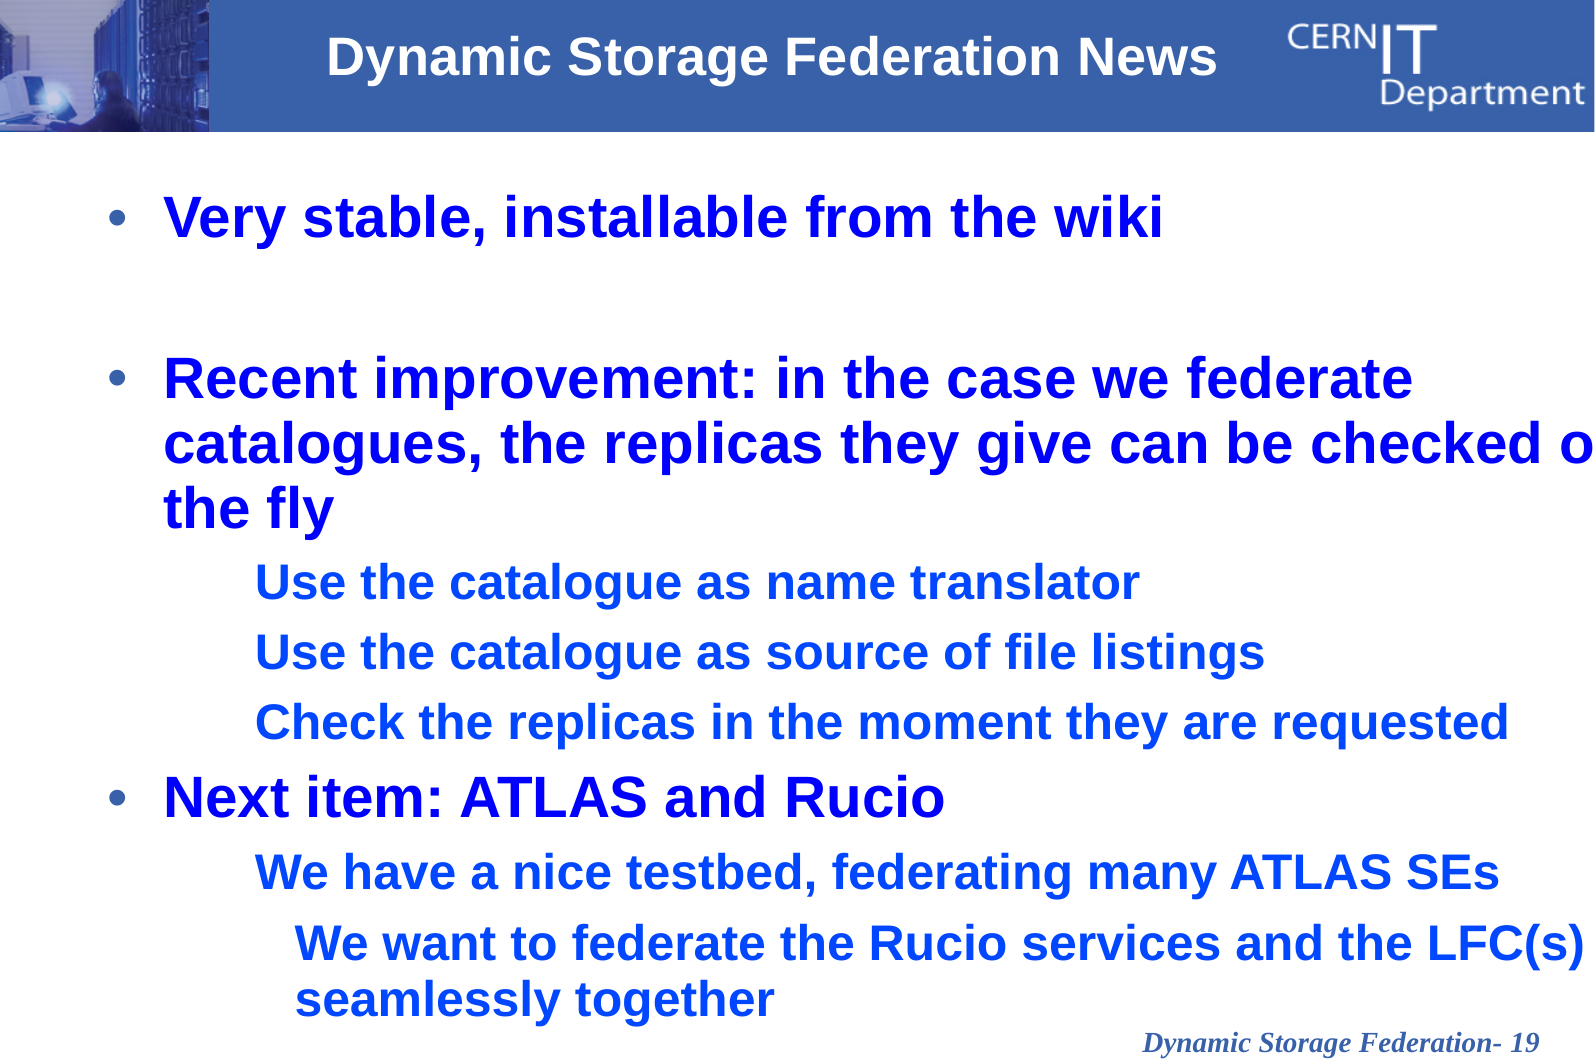

Dynamic Storage Federation News
Very stable, installable from the wiki
Recent improvement: in the case we federate catalogues, the replicas they give can be checked on the fly
		Use the catalogue as name translator
		Use the catalogue as source of file listings
		Check the replicas in the moment they are requested
Next item: ATLAS and Rucio
		We have a nice testbed, federating many ATLAS SEs
We want to federate the Rucio services and the LFC(s) seamlessly together